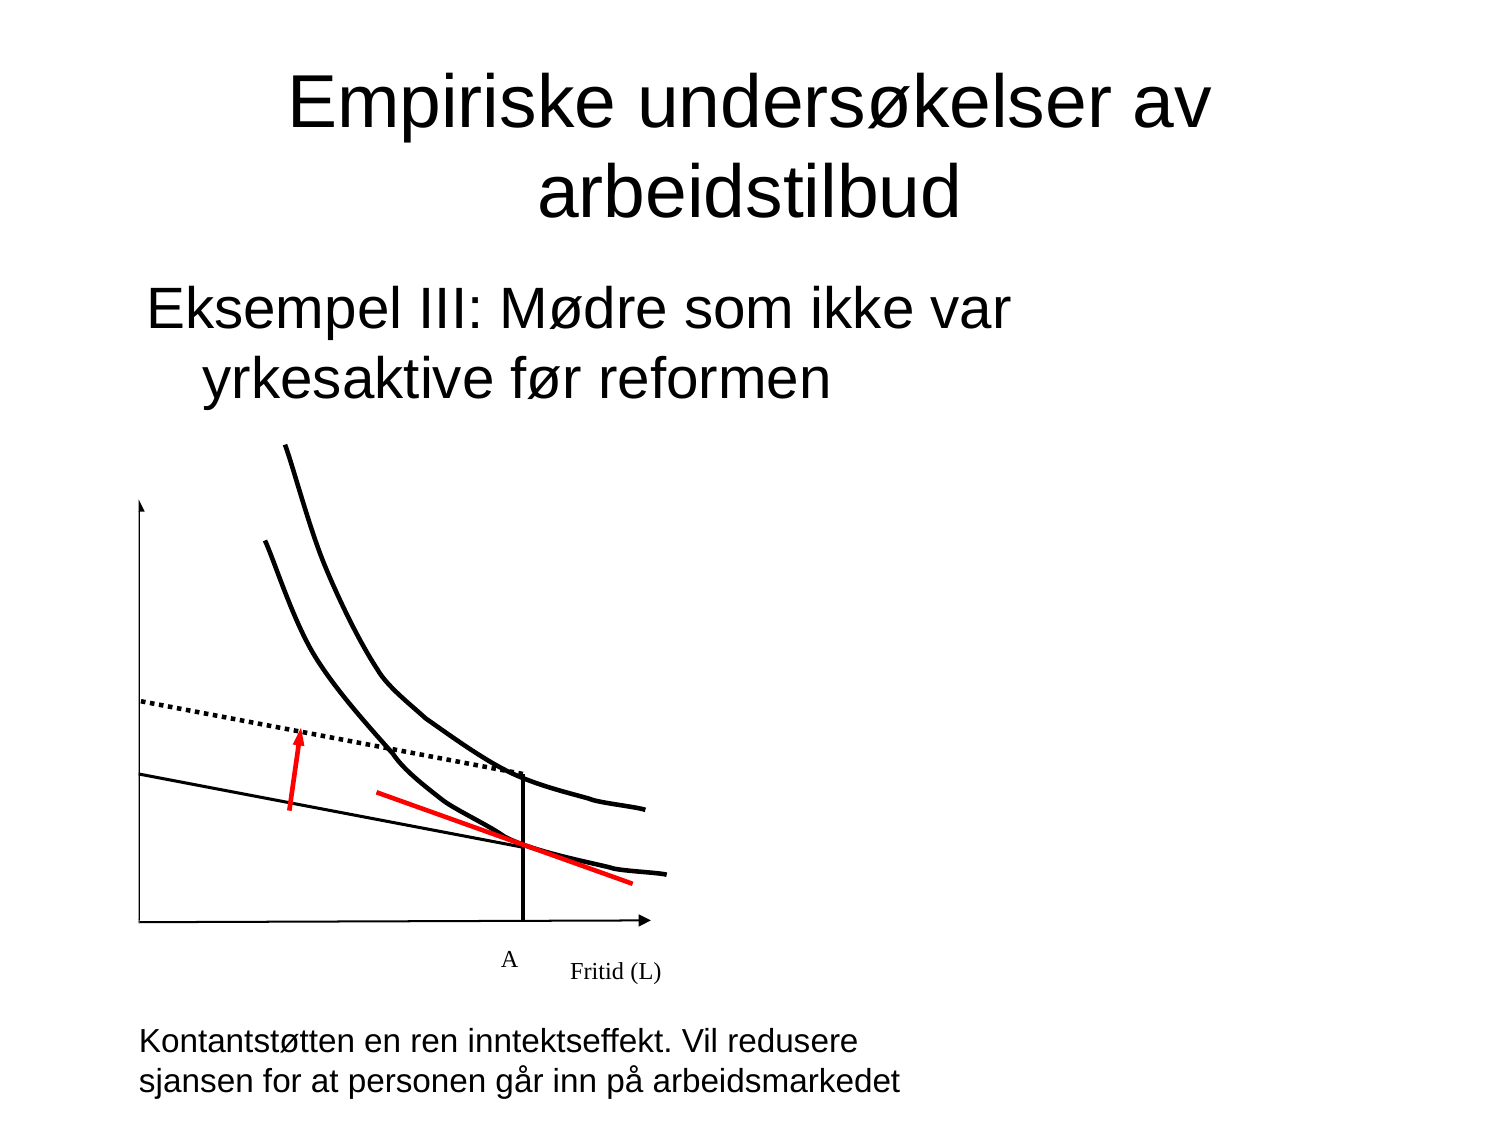

# Empiriske undersøkelser av arbeidstilbud
Eksempel III: Mødre som ikke var yrkesaktive før reformen
Kontantstøtten en ren inntektseffekt. Vil redusere sjansen for at personen går inn på arbeidsmarkedet